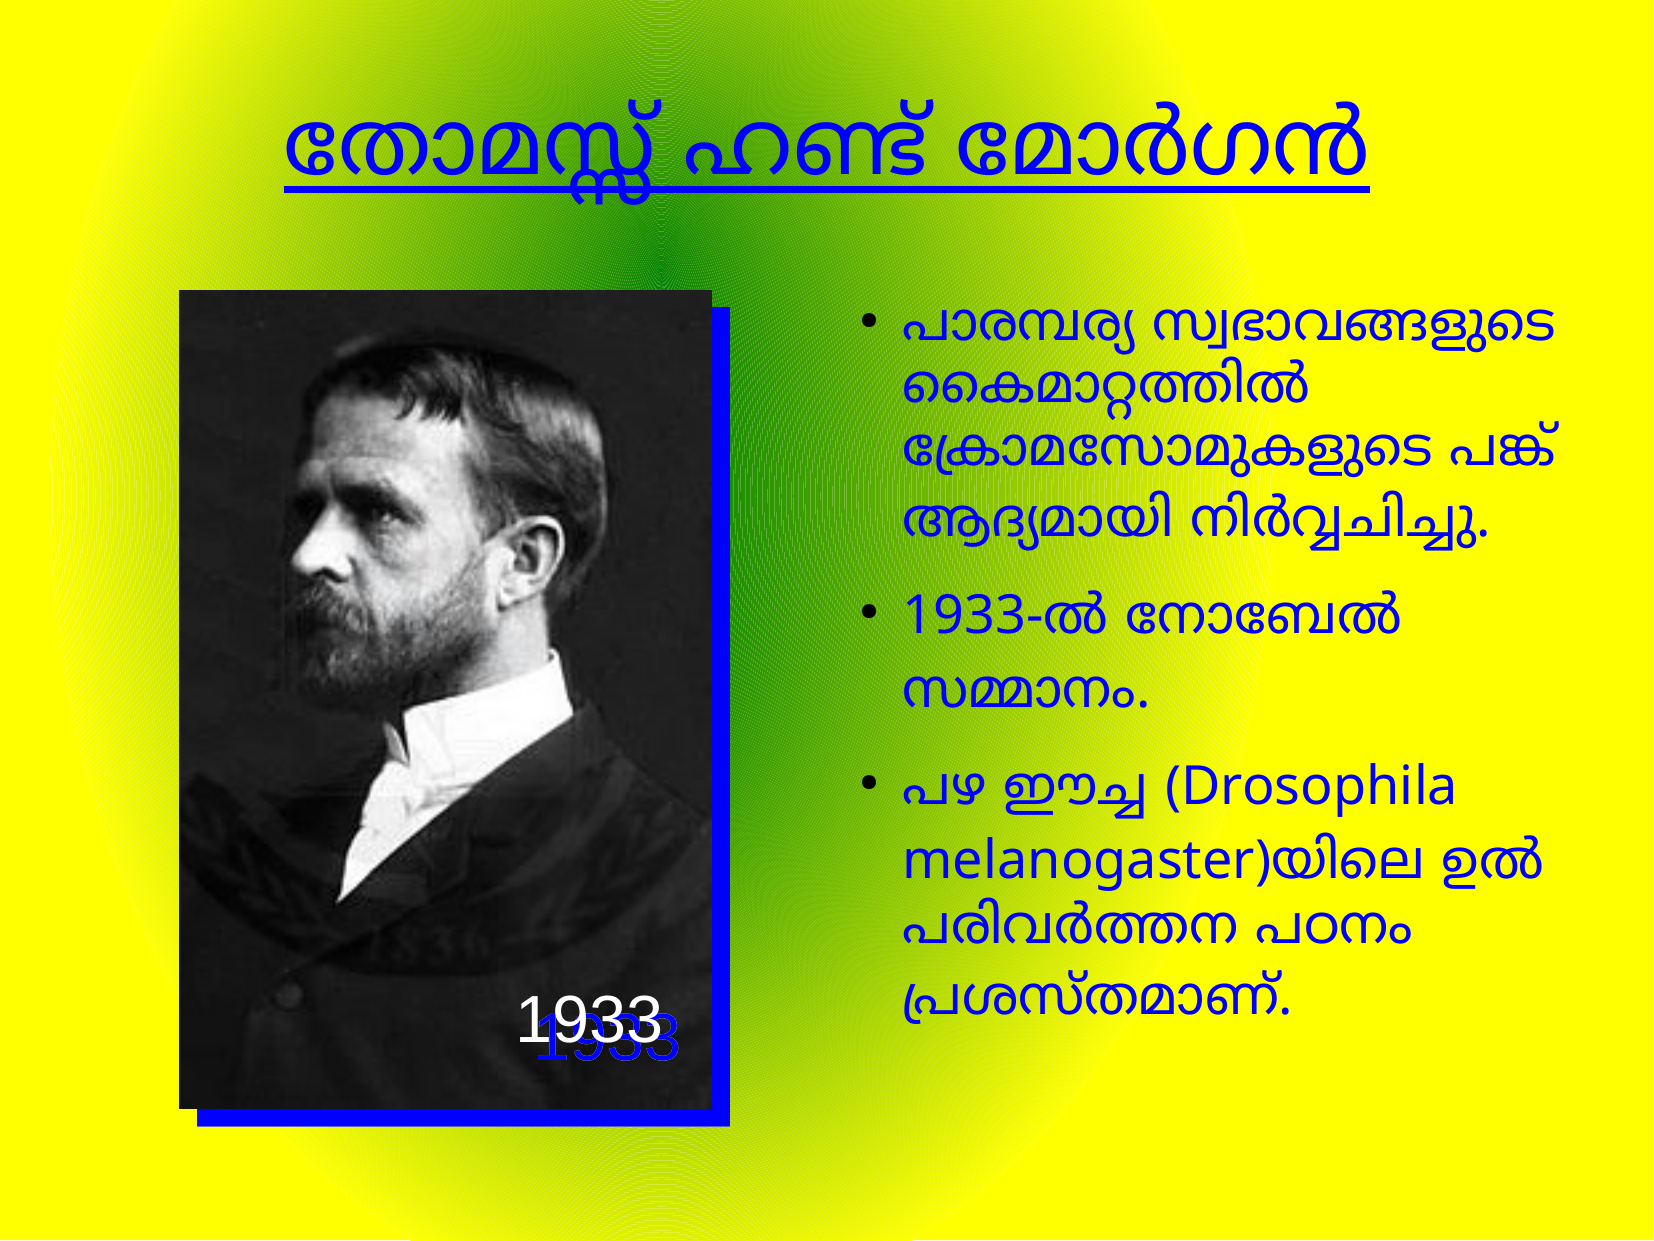

# തോമസ്സ് ഹണ്ട് മോര്‍ഗന്‍
പാരമ്പര്യ സ്വഭാവങ്ങളുടെ കൈമാറ്റത്തില്‍ ക്രോമസോമുകളുടെ പങ്ക് ആദ്യമായി നിര്‍വ്വചിച്ചു.
1933-ല്‍ നോബേല്‍ സമ്മാനം.
പഴ ഈച്ച (Drosophila melanogaster)യിലെ ഉല്‍പരിവര്‍ത്തന പഠനം പ്രശസ്തമാണ്.
1933